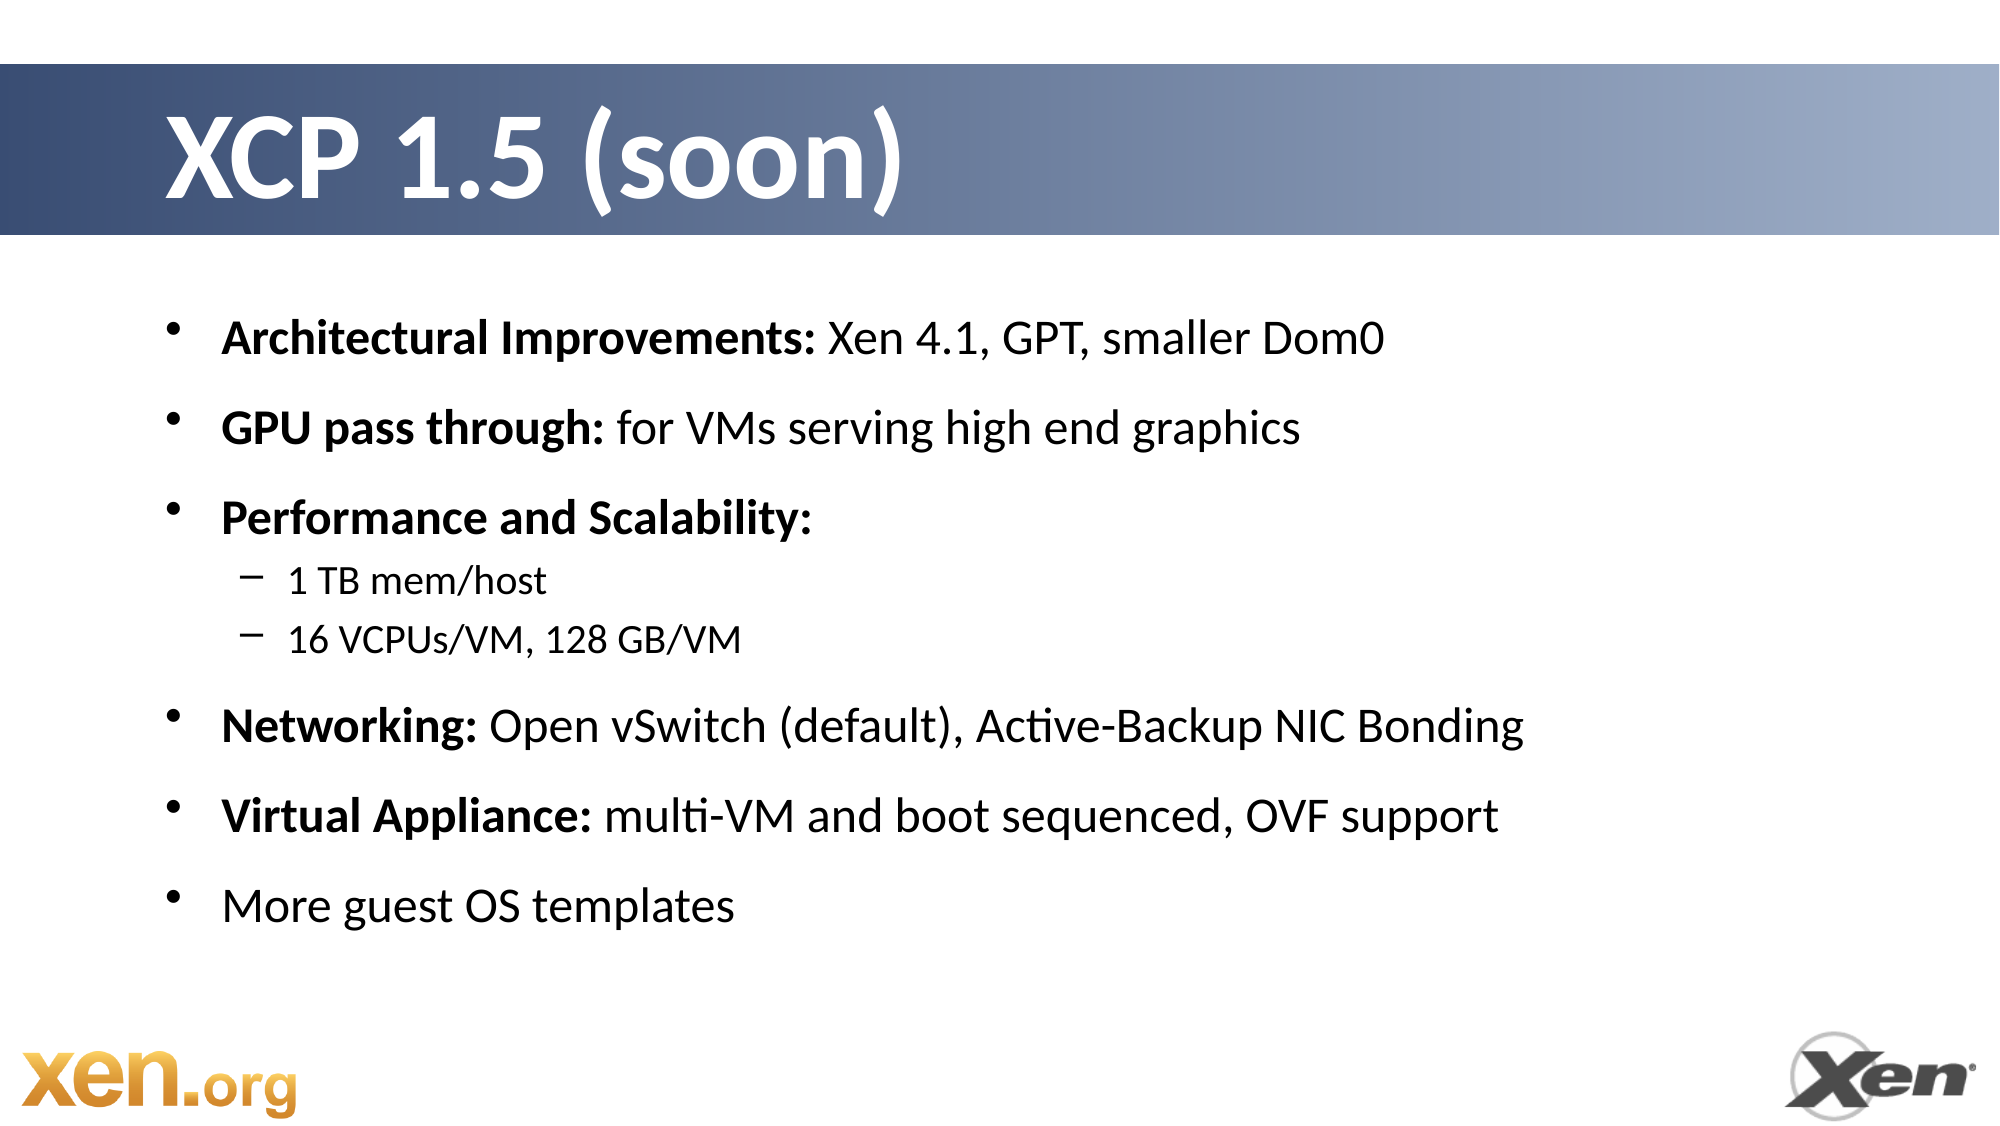

XCP 1.5 (soon)
# Architectural Improvements: Xen 4.1, GPT, smaller Dom0
GPU pass through: for VMs serving high end graphics
Performance and Scalability:
1 TB mem/host
16 VCPUs/VM, 128 GB/VM
Networking: Open vSwitch (default), Active-Backup NIC Bonding
Virtual Appliance: multi-VM and boot sequenced, OVF support
More guest OS templates